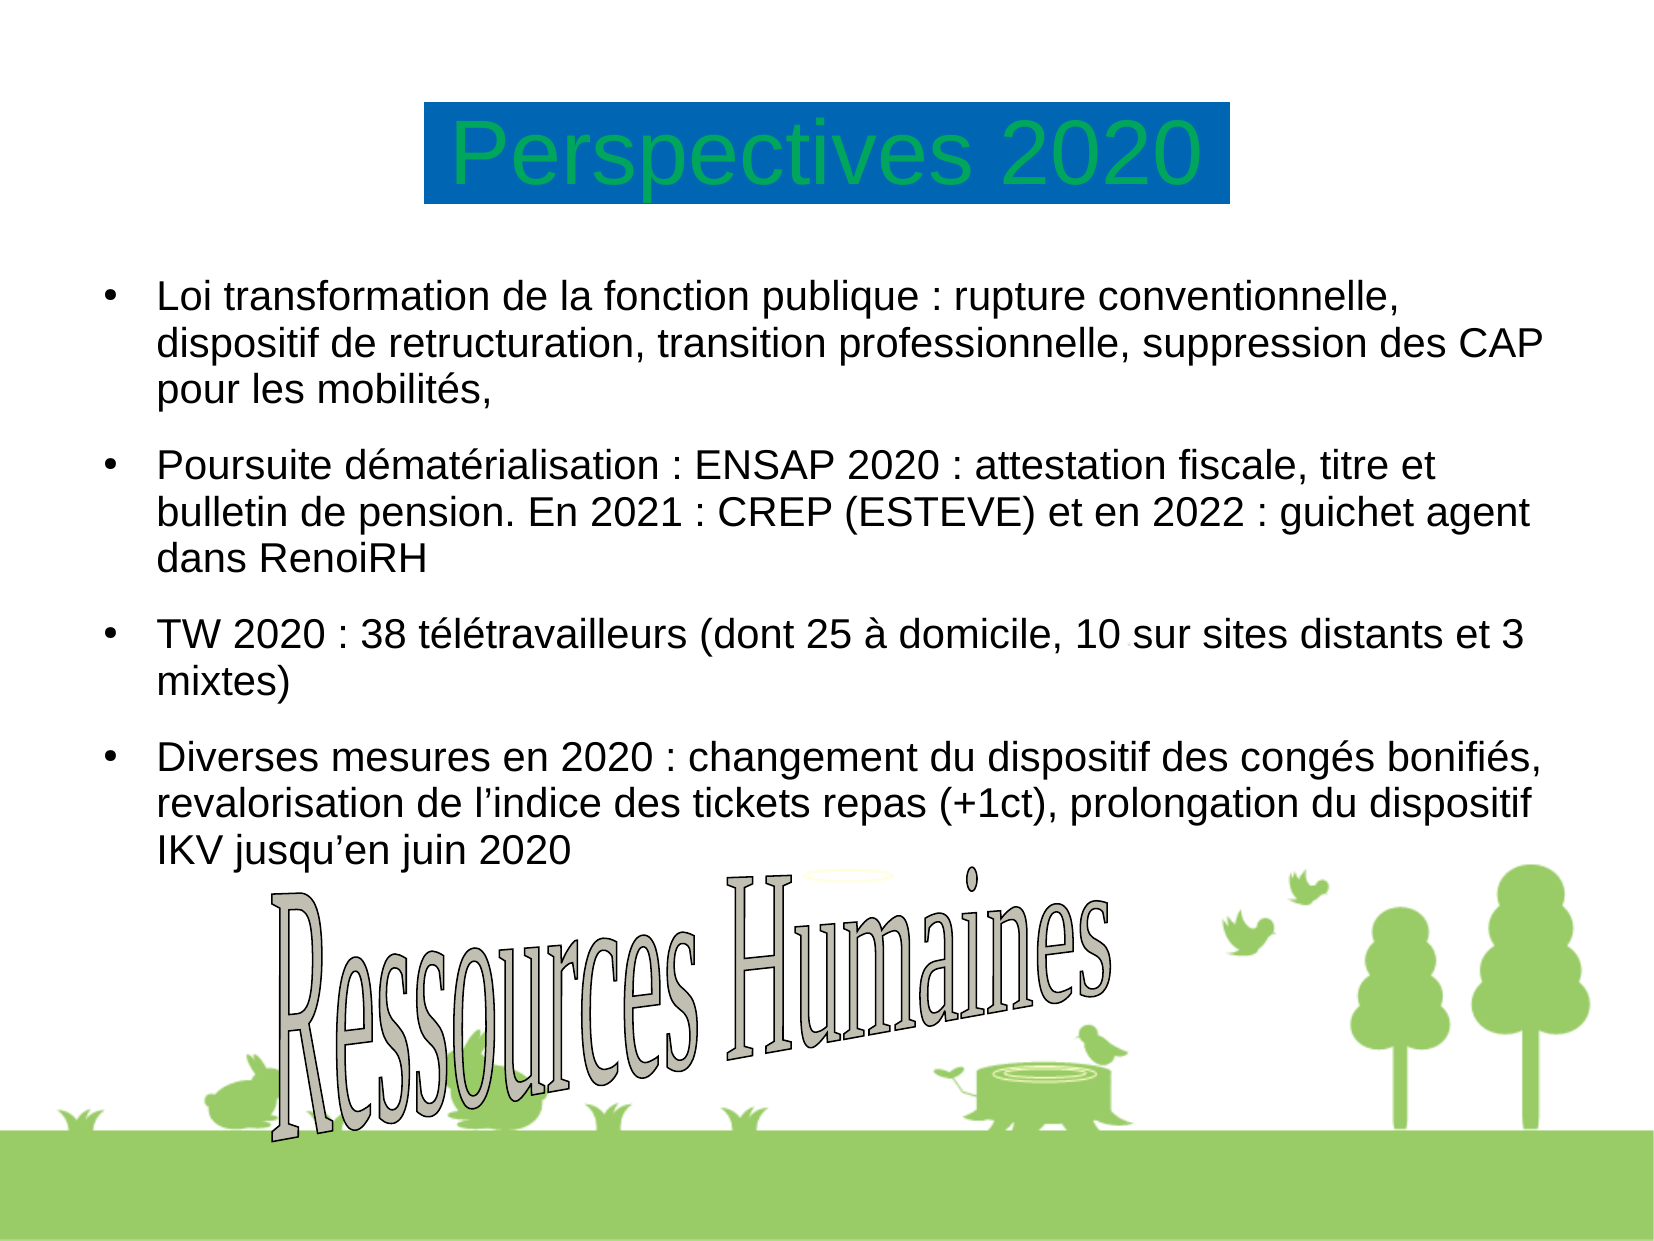

# Perspectives 2020
Loi transformation de la fonction publique : rupture conventionnelle, dispositif de retructuration, transition professionnelle, suppression des CAP pour les mobilités,
Poursuite dématérialisation : ENSAP 2020 : attestation fiscale, titre et bulletin de pension. En 2021 : CREP (ESTEVE) et en 2022 : guichet agent dans RenoiRH
TW 2020 : 38 télétravailleurs (dont 25 à domicile, 10 sur sites distants et 3 mixtes)
Diverses mesures en 2020 : changement du dispositif des congés bonifiés, revalorisation de l’indice des tickets repas (+1ct), prolongation du dispositif IKV jusqu’en juin 2020
Ressources Humaines